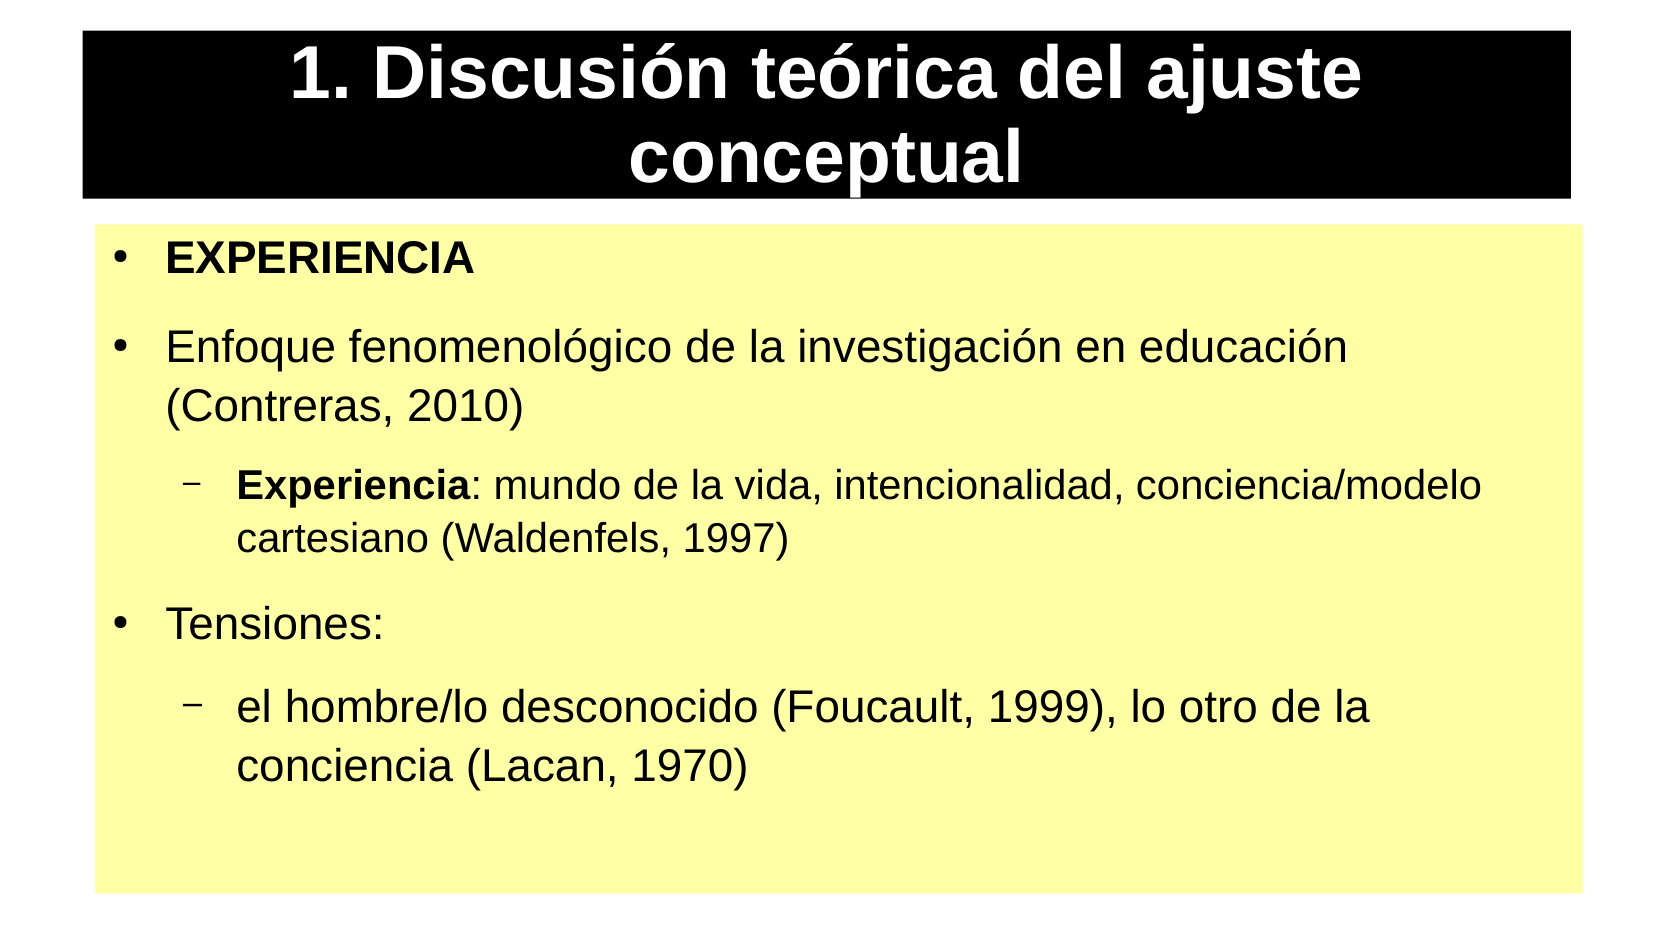

# 1. Discusión teórica del ajuste conceptual
EXPERIENCIA
Enfoque fenomenológico de la investigación en educación (Contreras, 2010)
Experiencia: mundo de la vida, intencionalidad, conciencia/modelo cartesiano (Waldenfels, 1997)
Tensiones:
el hombre/lo desconocido (Foucault, 1999), lo otro de la conciencia (Lacan, 1970)